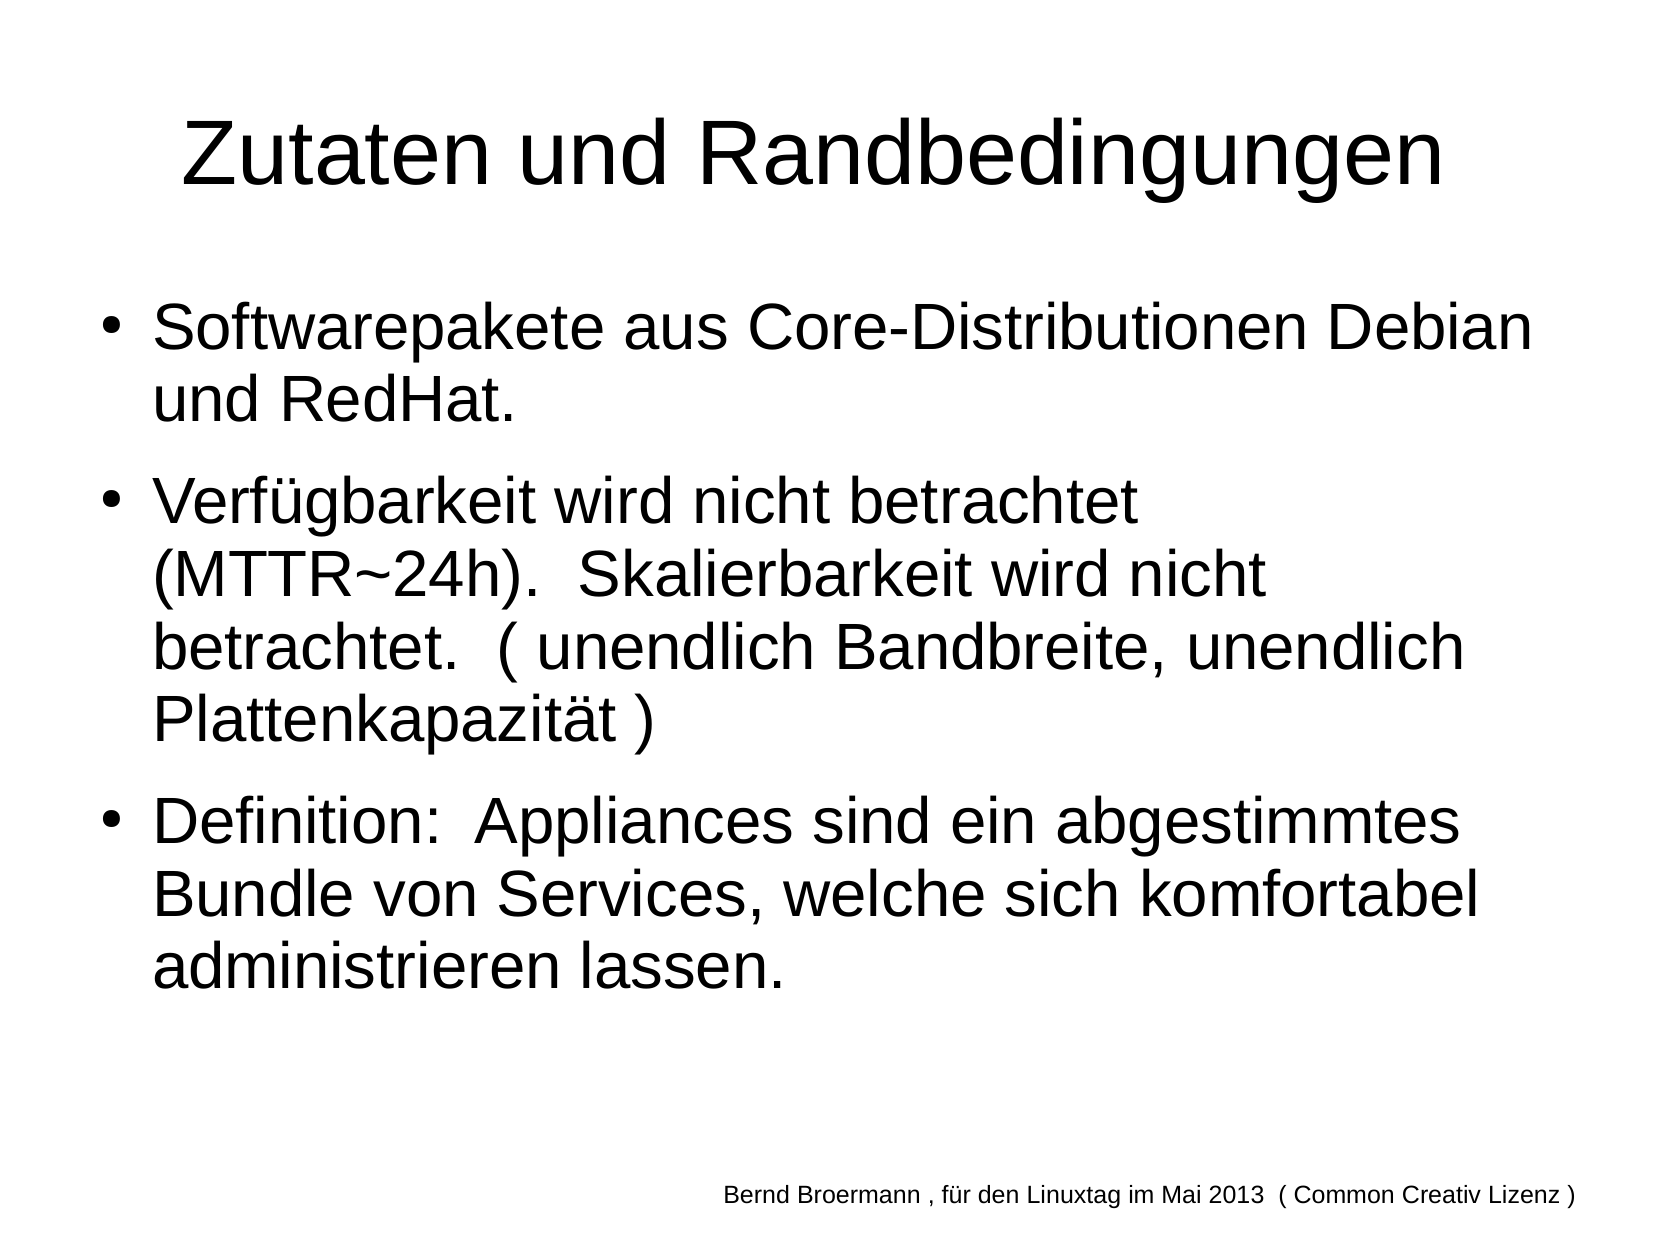

# Zutaten und Randbedingungen
Softwarepakete aus Core-Distributionen Debian und RedHat.
Verfügbarkeit wird nicht betrachtet (MTTR~24h). Skalierbarkeit wird nicht betrachtet. ( unendlich Bandbreite, unendlich Plattenkapazität )
Definition: Appliances sind ein abgestimmtes Bundle von Services, welche sich komfortabel administrieren lassen.
Bernd Broermann , für den Linuxtag im Mai 2013 ( Common Creativ Lizenz )